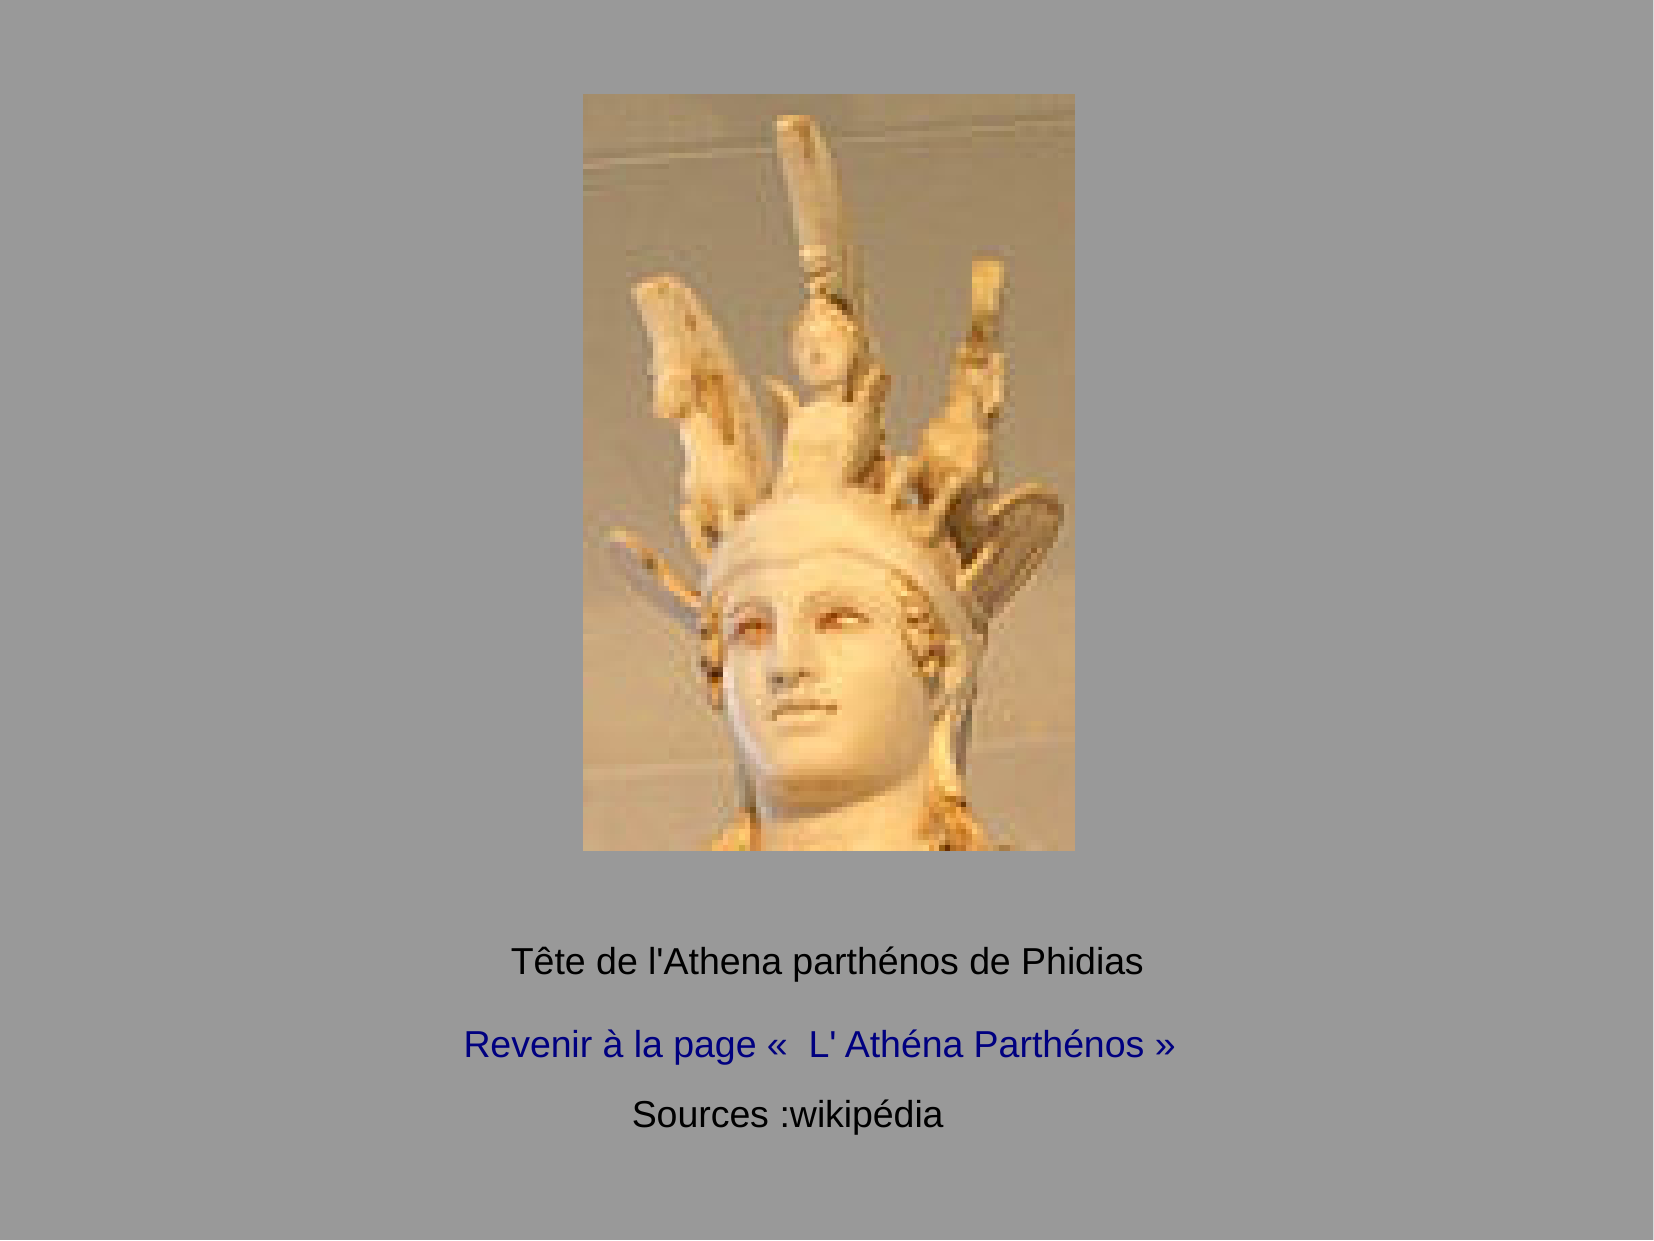

Tête de l'Athena parthénos de Phidias
Revenir à la page «  L' Athéna Parthénos »
Sources :wikipédia